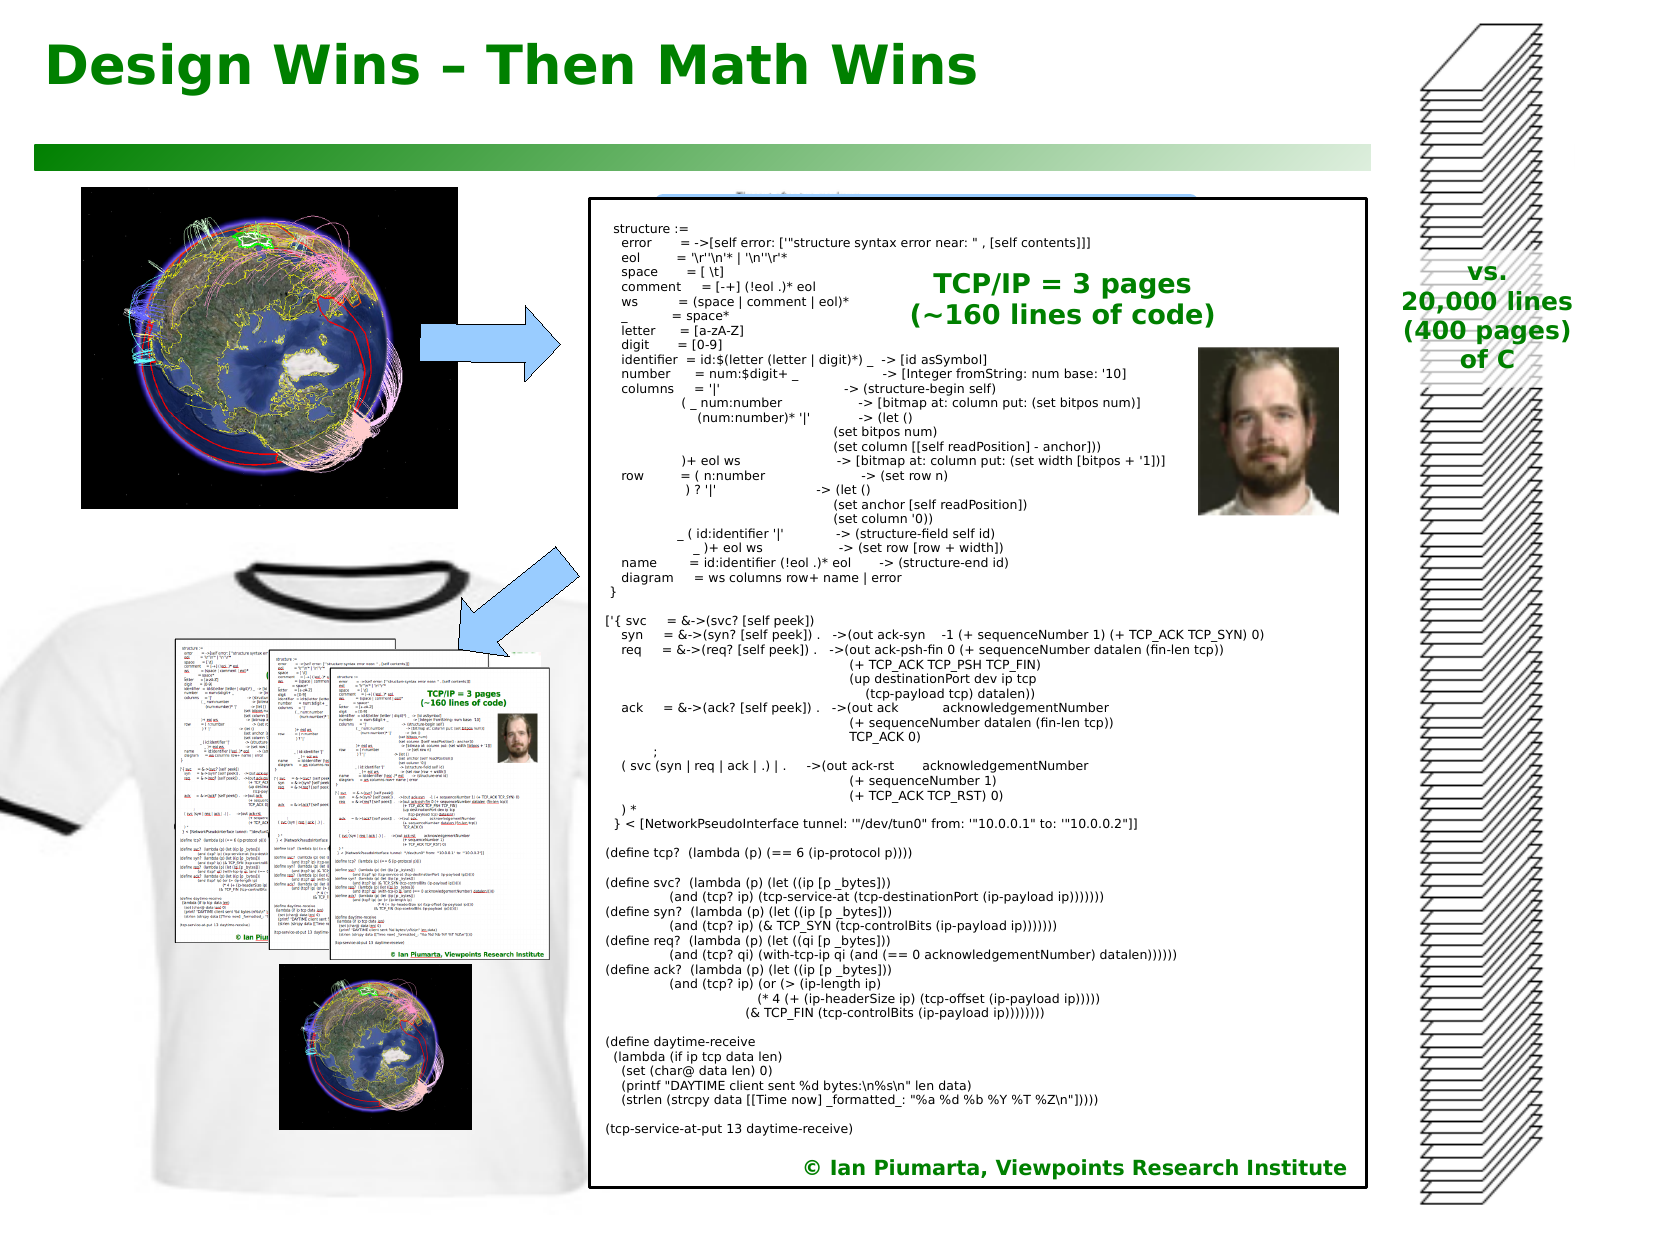

Design Wins – Then Math Wins
 structure :=
 error = ->[self error: ['"structure syntax error near: " , [self contents]]]
 eol = '\r''\n'* | '\n''\r'*
 space = [ \t]
 comment = [-+] (!eol .)* eol
 ws = (space | comment | eol)*
 _ = space*
 letter = [a-zA-Z]
 digit = [0-9]
 identifier = id:$(letter (letter | digit)*) _ -> [id asSymbol]
 number = num:$digit+ _ -> [Integer fromString: num base: '10]
 columns = '|' -> (structure-begin self)
 ( _ num:number -> [bitmap at: column put: (set bitpos num)]
 (num:number)* '|' -> (let ()
 (set bitpos num)
 (set column [[self readPosition] - anchor]))
 )+ eol ws -> [bitmap at: column put: (set width [bitpos + '1])]
 row = ( n:number -> (set row n)
 ) ? '|' -> (let ()
 (set anchor [self readPosition])
 (set column '0))
 _ ( id:identifier '|' -> (structure-field self id)
 _ )+ eol ws -> (set row [row + width])
 name = id:identifier (!eol .)* eol -> (structure-end id)
 diagram = ws columns row+ name | error
 }
['{ svc = &->(svc? [self peek])
 syn = &->(syn? [self peek]) . ->(out ack-syn -1 (+ sequenceNumber 1) (+ TCP_ACK TCP_SYN) 0)
 req = &->(req? [self peek]) . ->(out ack-psh-fin 0 (+ sequenceNumber datalen (fin-len tcp))
 (+ TCP_ACK TCP_PSH TCP_FIN)
 (up destinationPort dev ip tcp
 (tcp-payload tcp) datalen))
 ack = &->(ack? [self peek]) . ->(out ack acknowledgementNumber
 (+ sequenceNumber datalen (fin-len tcp))
 TCP_ACK 0)
 ;
 ( svc (syn | req | ack | .) | . ->(out ack-rst acknowledgementNumber
 (+ sequenceNumber 1)
 (+ TCP_ACK TCP_RST) 0)
 ) *
 } < [NetworkPseudoInterface tunnel: '"/dev/tun0" from: '"10.0.0.1" to: '"10.0.0.2"]]
(define tcp? (lambda (p) (== 6 (ip-protocol p))))
(define svc? (lambda (p) (let ((ip [p _bytes]))
 (and (tcp? ip) (tcp-service-at (tcp-destinationPort (ip-payload ip)))))))
(define syn? (lambda (p) (let ((ip [p _bytes]))
 (and (tcp? ip) (& TCP_SYN (tcp-controlBits (ip-payload ip)))))))
(define req? (lambda (p) (let ((qi [p _bytes]))
 (and (tcp? qi) (with-tcp-ip qi (and (== 0 acknowledgementNumber) datalen))))))
(define ack? (lambda (p) (let ((ip [p _bytes]))
 (and (tcp? ip) (or (> (ip-length ip)
 (* 4 (+ (ip-headerSize ip) (tcp-offset (ip-payload ip)))))
 (& TCP_FIN (tcp-controlBits (ip-payload ip))))))))
(define daytime-receive
 (lambda (if ip tcp data len)
 (set (char@ data len) 0)
 (printf "DAYTIME client sent %d bytes:\n%s\n" len data)
 (strlen (strcpy data [[Time now] _formatted_: "%a %d %b %Y %T %Z\n"]))))
(tcp-service-at-put 13 daytime-receive)
TCP/IP = 3 pages
(~160 lines of code)
© Ian Piumarta, Viewpoints Research Institute
vs.
20,000 lines (400 pages) of C